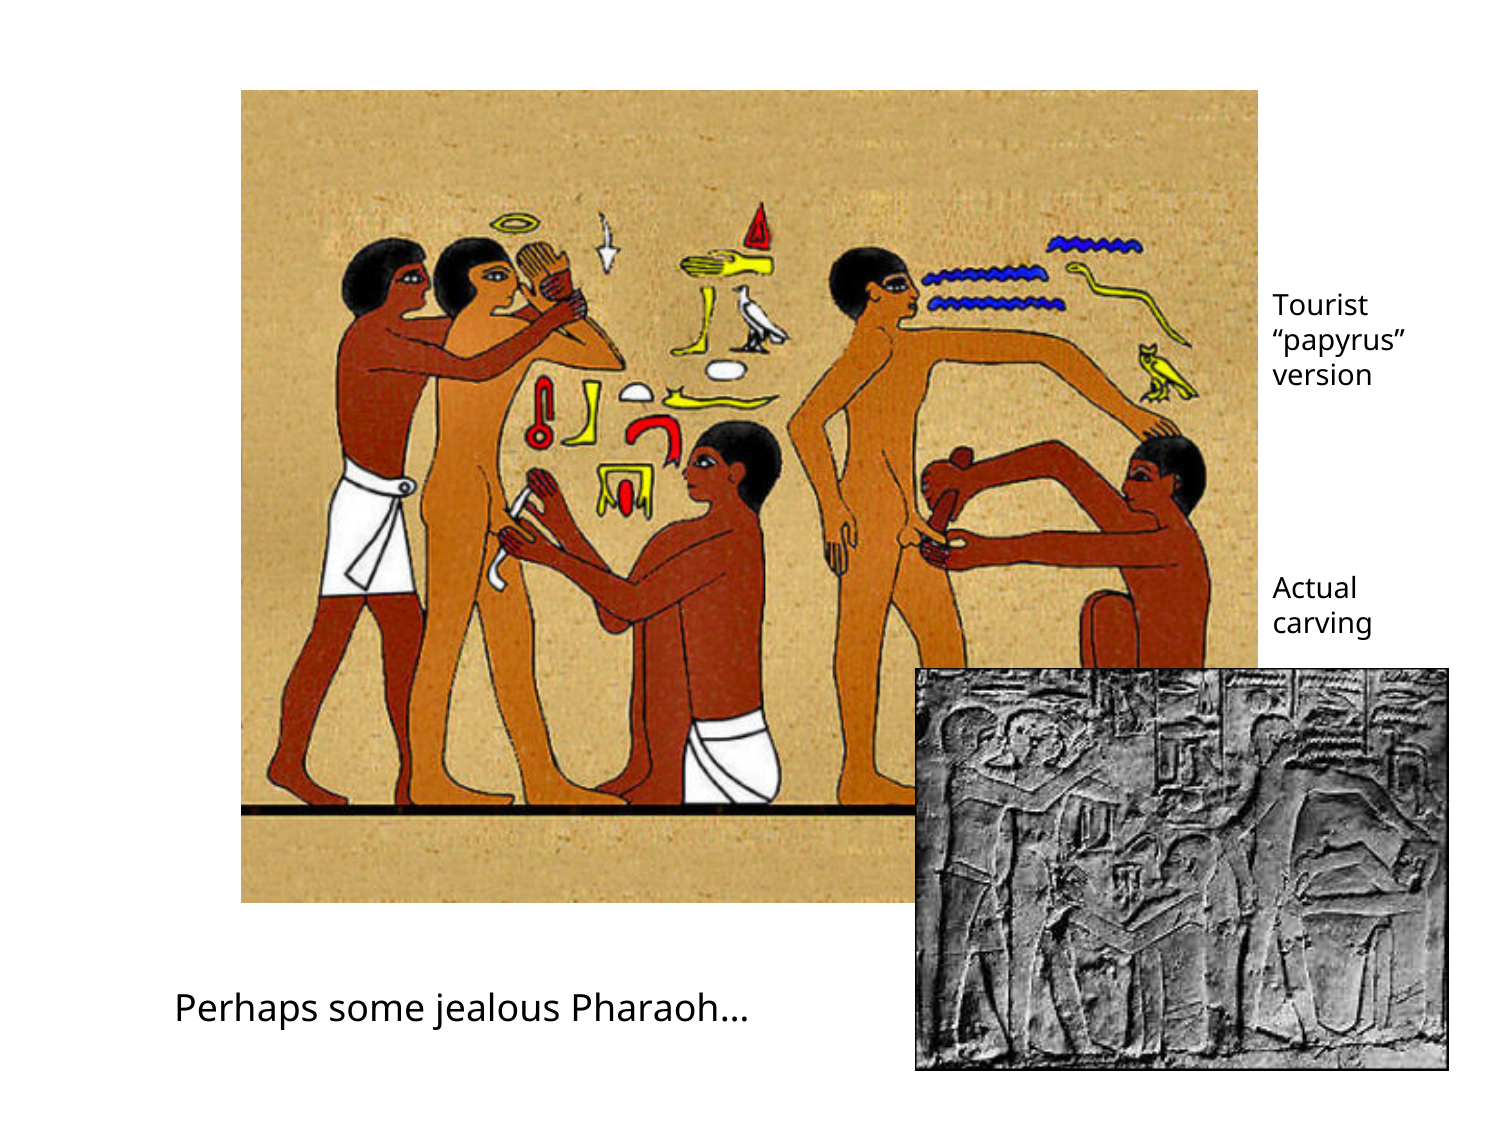

#
Tourist “papyrus” version
Actual carving
Perhaps some jealous Pharaoh…